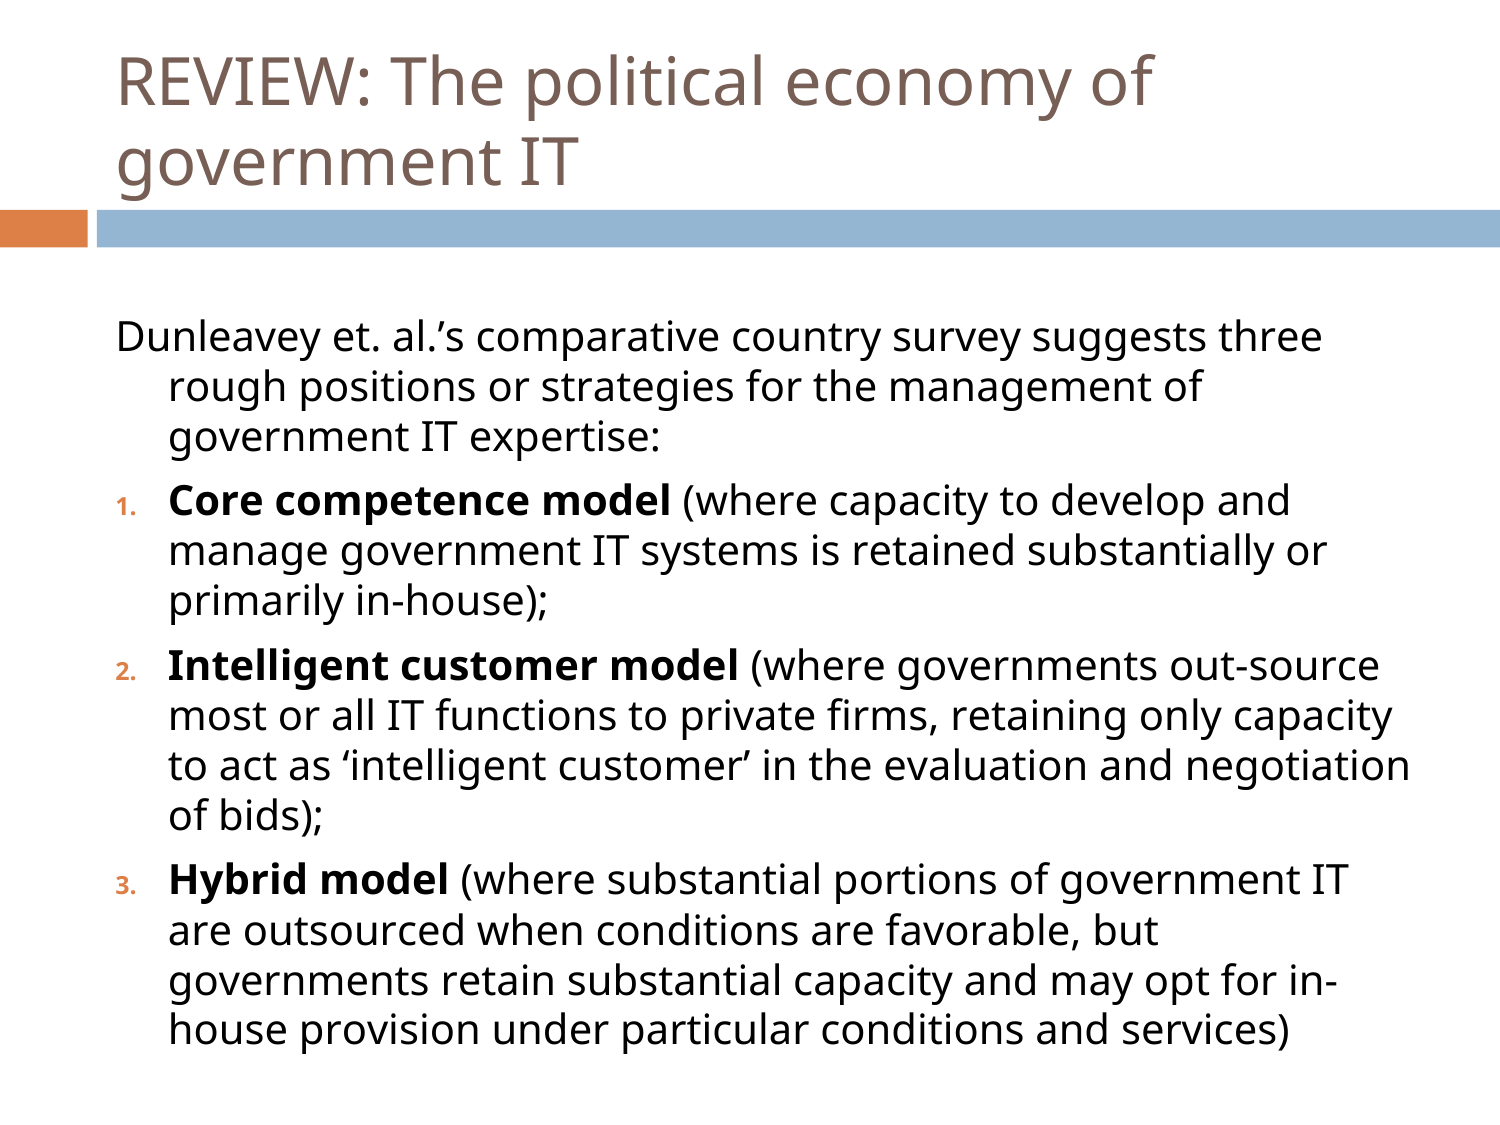

# REVIEW: The political economy of government IT
Dunleavey et. al.’s comparative country survey suggests three rough positions or strategies for the management of government IT expertise:
Core competence model (where capacity to develop and manage government IT systems is retained substantially or primarily in-house);
Intelligent customer model (where governments out-source most or all IT functions to private firms, retaining only capacity to act as ‘intelligent customer’ in the evaluation and negotiation of bids);
Hybrid model (where substantial portions of government IT are outsourced when conditions are favorable, but governments retain substantial capacity and may opt for in-house provision under particular conditions and services)